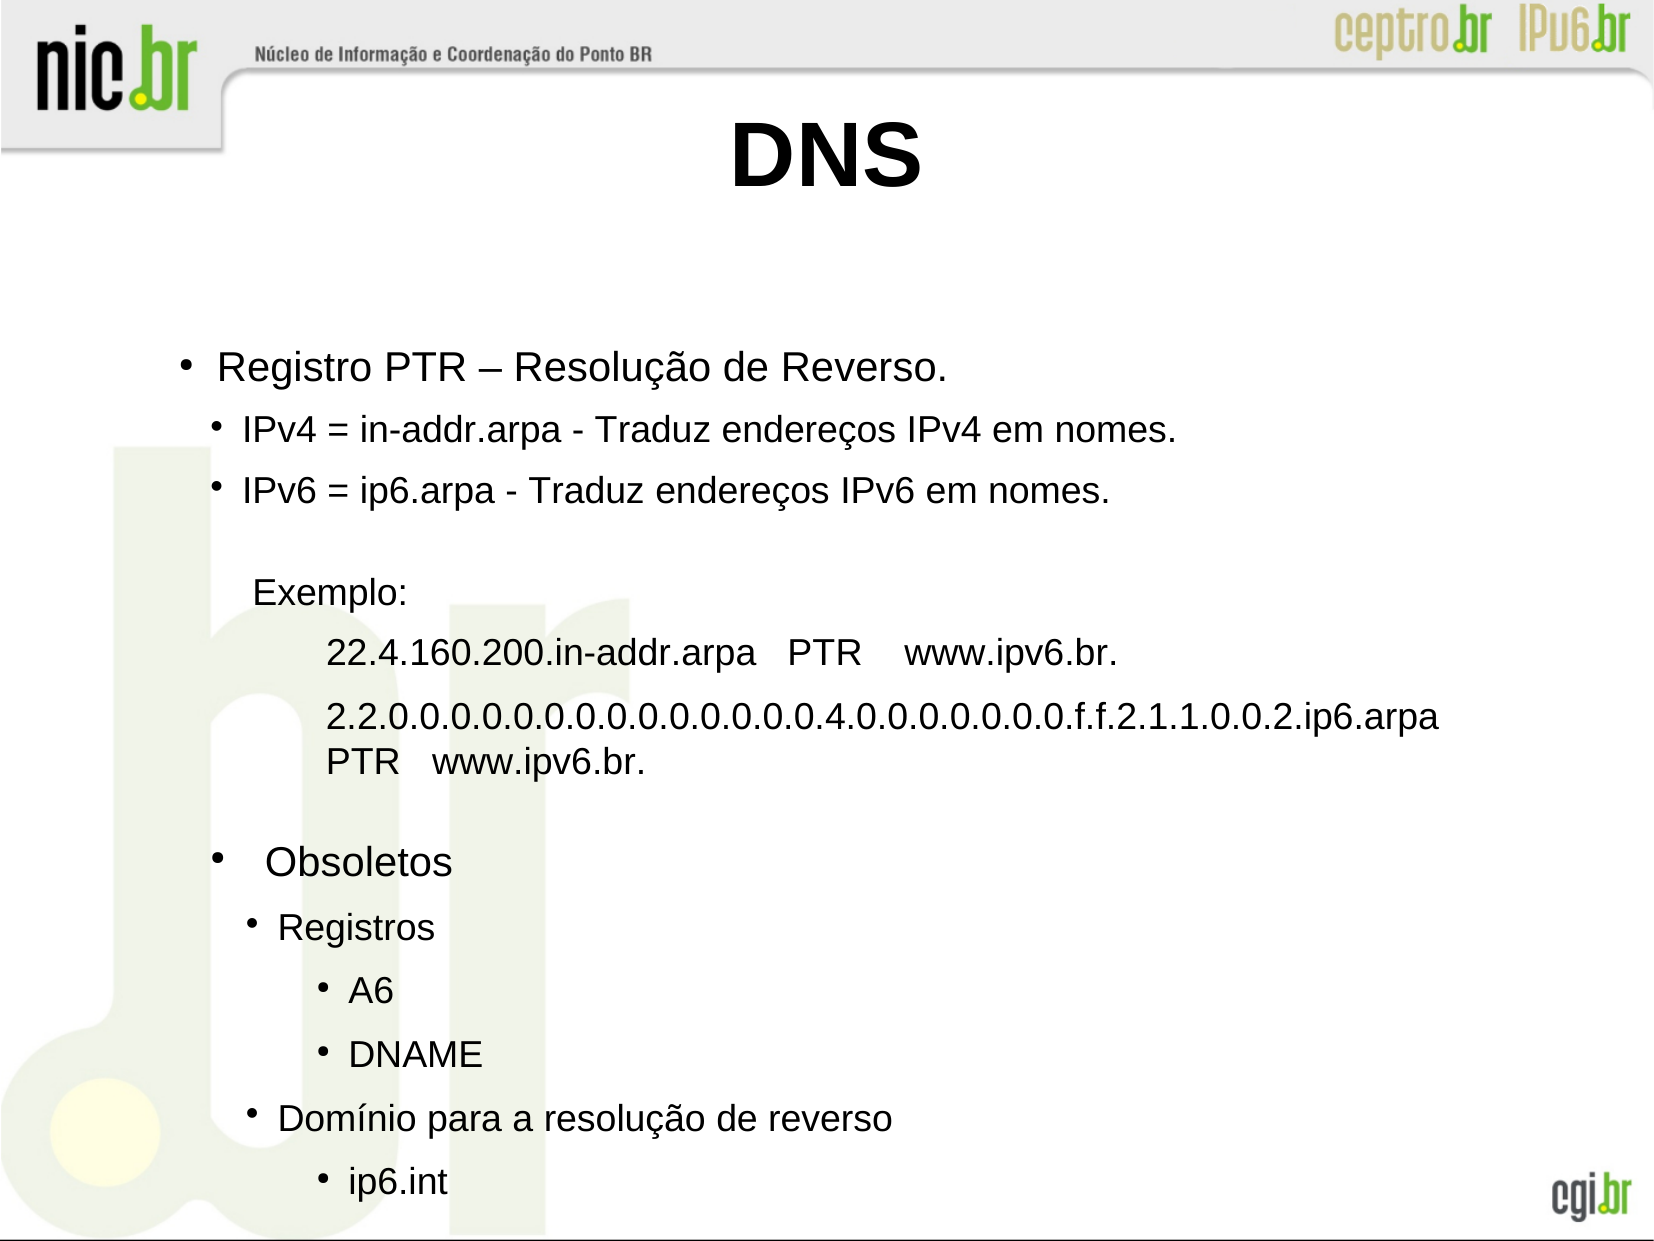

DNS
 Registro PTR – Resolução de Reverso.
IPv4 = in-addr.arpa - Traduz endereços IPv4 em nomes.
IPv6 = ip6.arpa - Traduz endereços IPv6 em nomes.
 	Exemplo:
		22.4.160.200.in-addr.arpa PTR www.ipv6.br.
			2.2.0.0.0.0.0.0.0.0.0.0.0.0.0.0.4.0.0.0.0.0.0.0.f.f.2.1.1.0.0.2.ip6.arpa 		PTR www.ipv6.br.
 Obsoletos
Registros
A6
DNAME
Domínio para a resolução de reverso
ip6.int